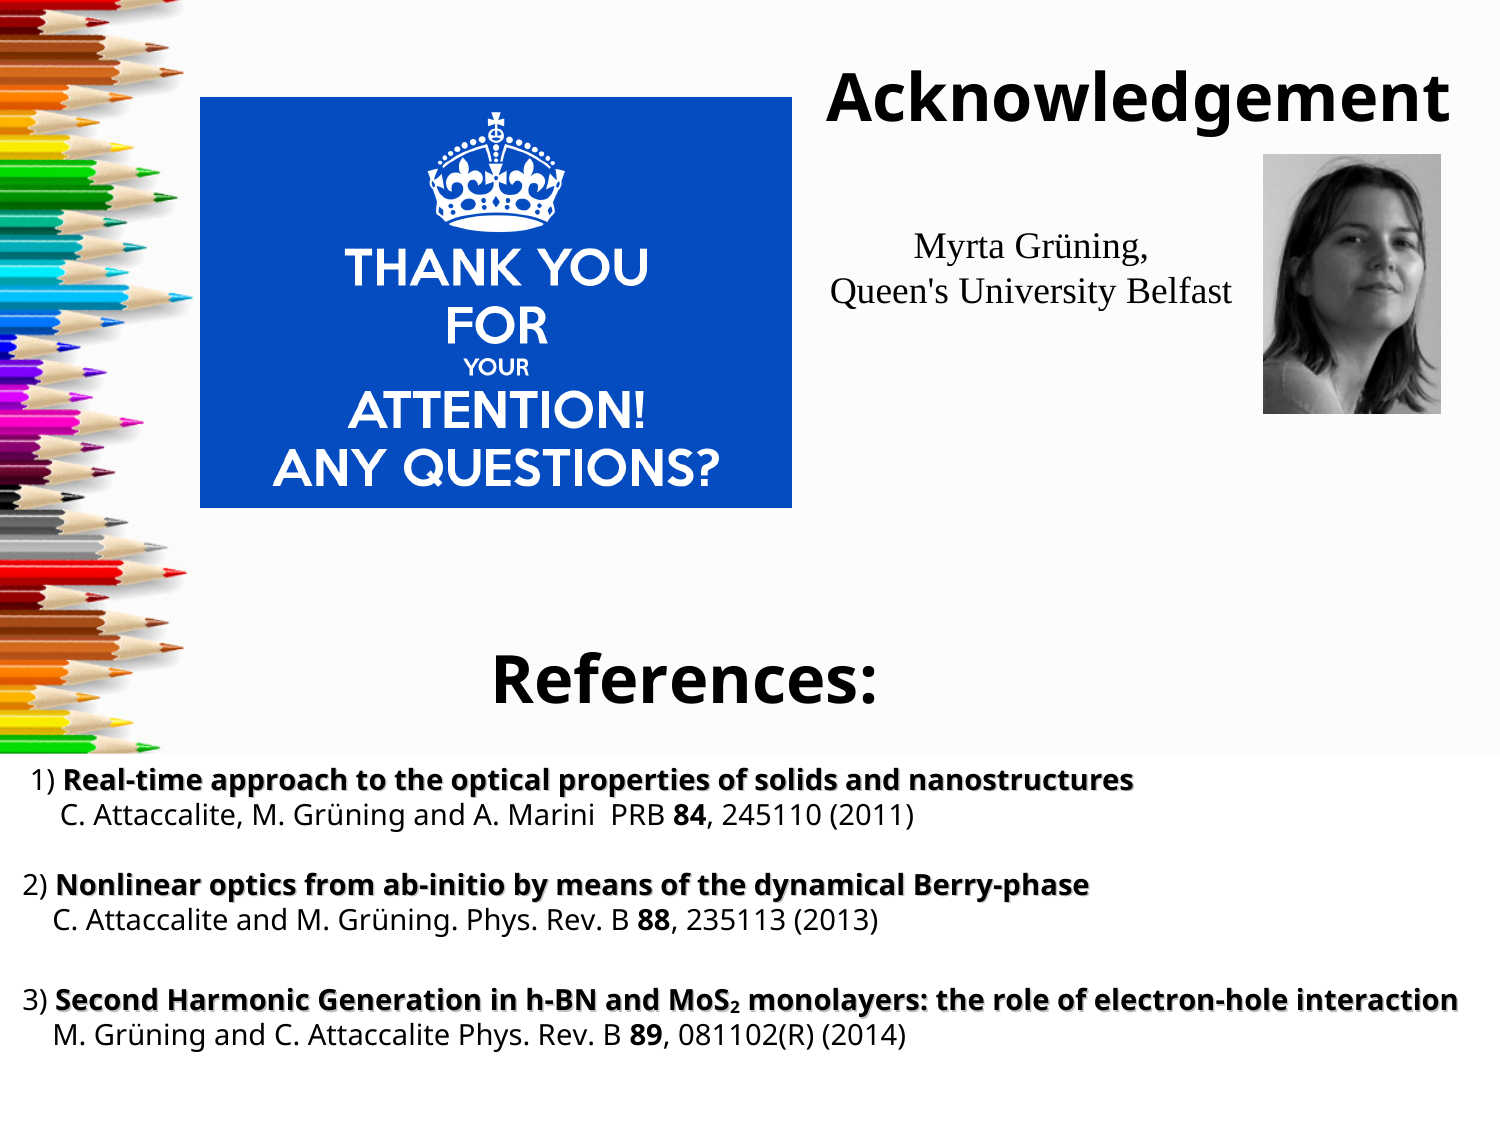

# Acknowledgement
Myrta Grüning,
Queen's University Belfast
References:
 1) Real-time approach to the optical properties of solids and nanostructures
 C. Attaccalite, M. Grüning and A. Marini PRB 84, 245110 (2011)
 2) Nonlinear optics from ab-initio by means of the dynamical Berry-phase
 C. Attaccalite and M. Grüning. Phys. Rev. B 88, 235113 (2013)
 3) Second Harmonic Generation in h-BN and MoS2 monolayers: the role of electron-hole interaction
 M. Grüning and C. Attaccalite Phys. Rev. B 89, 081102(R) (2014)